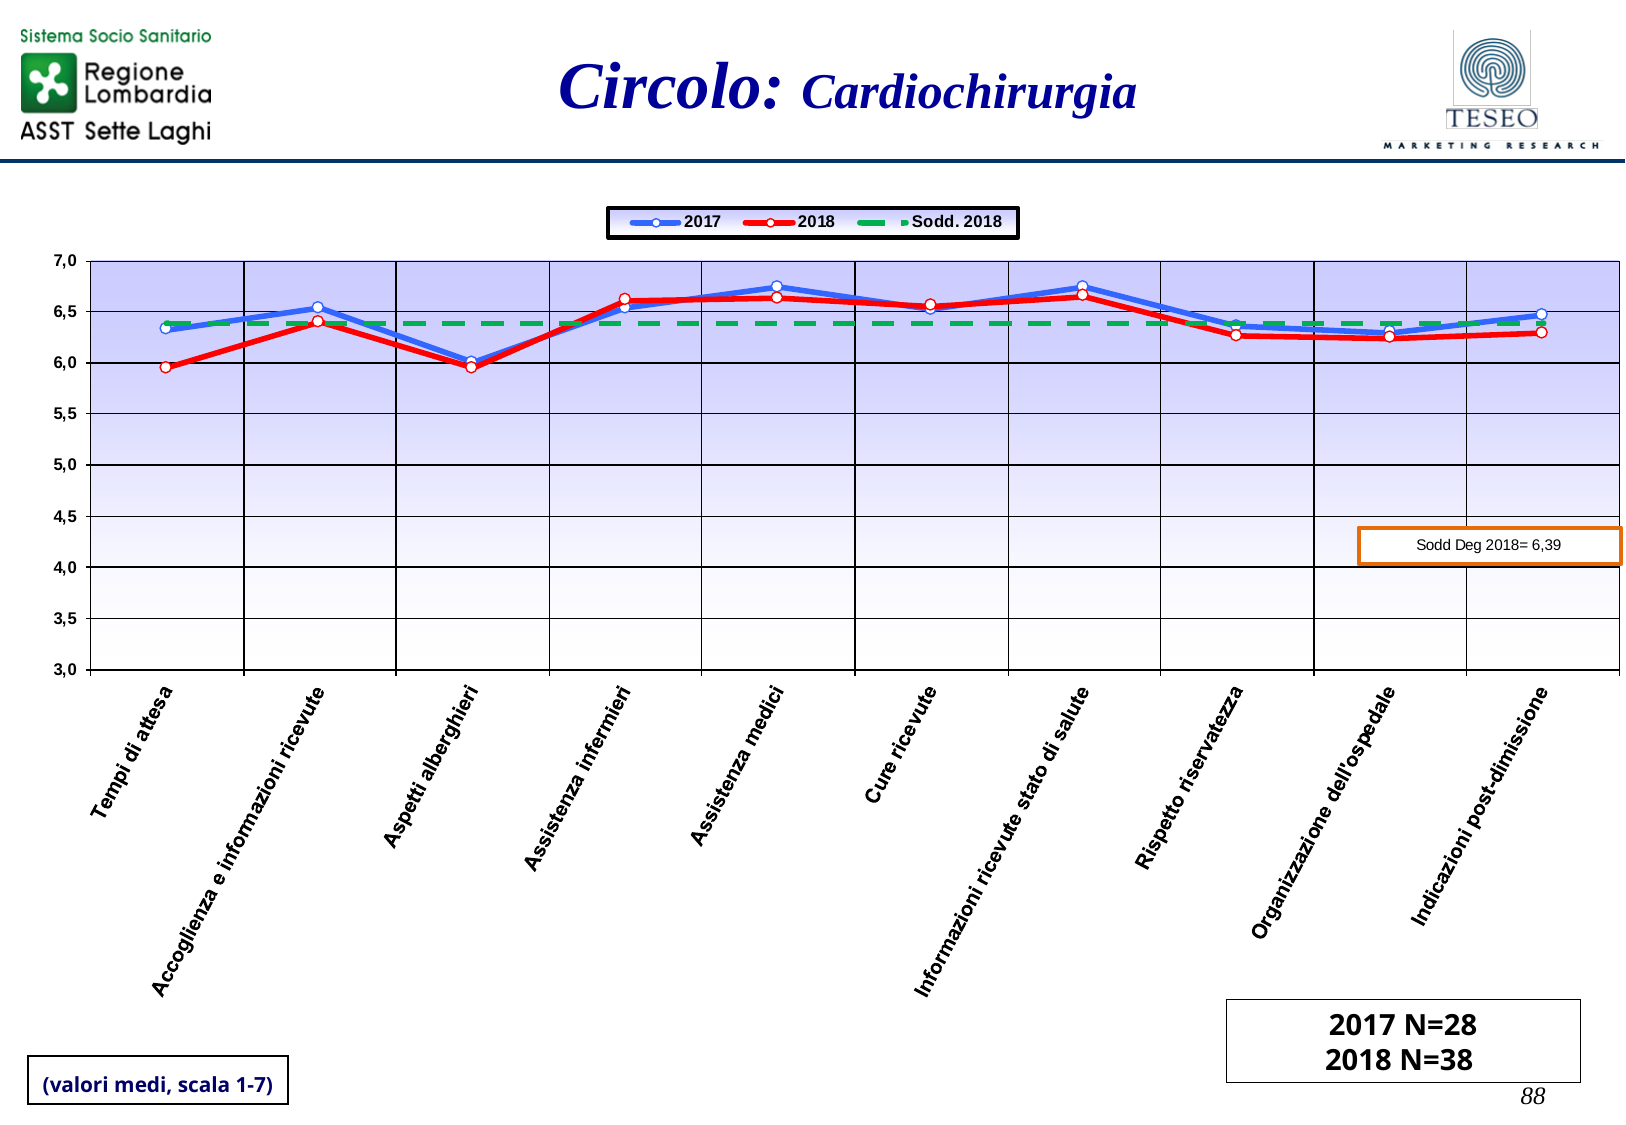

Circolo: Cardiochirurgia
2017 N=28
2018 N=38
(valori medi, scala 1-7)